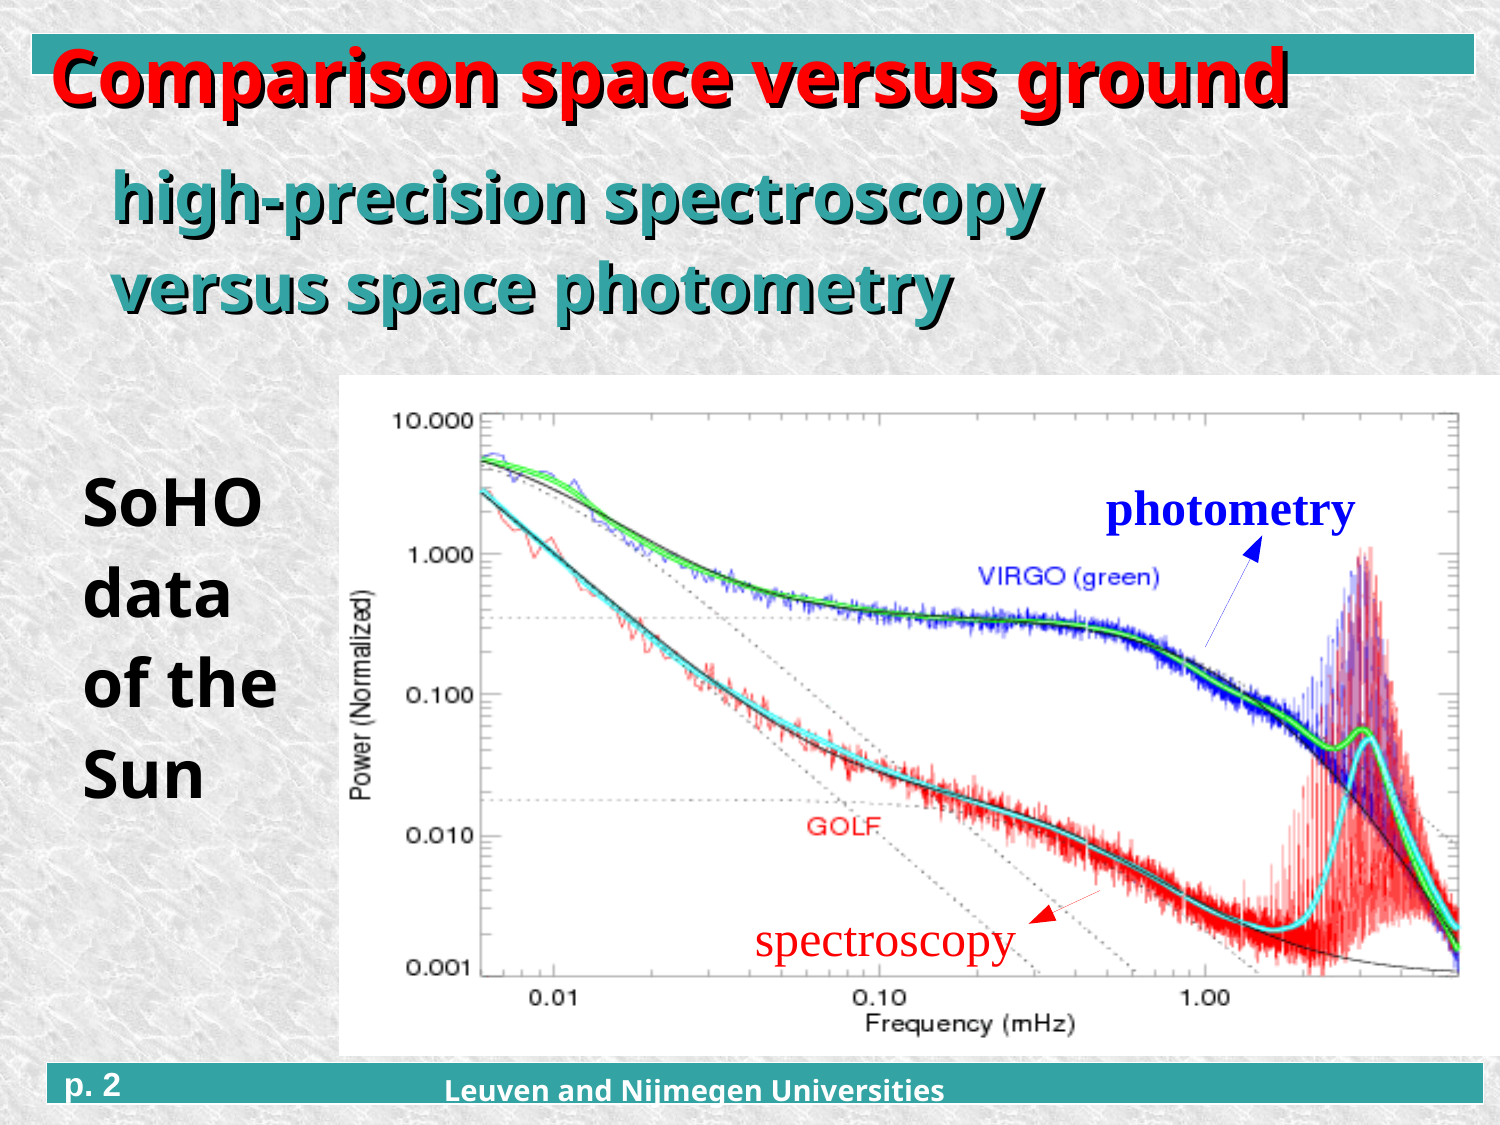

# Comparison space versus ground
high-precision spectroscopy
versus space photometry
SoHO data of the Sun
 photometry
spectroscopy